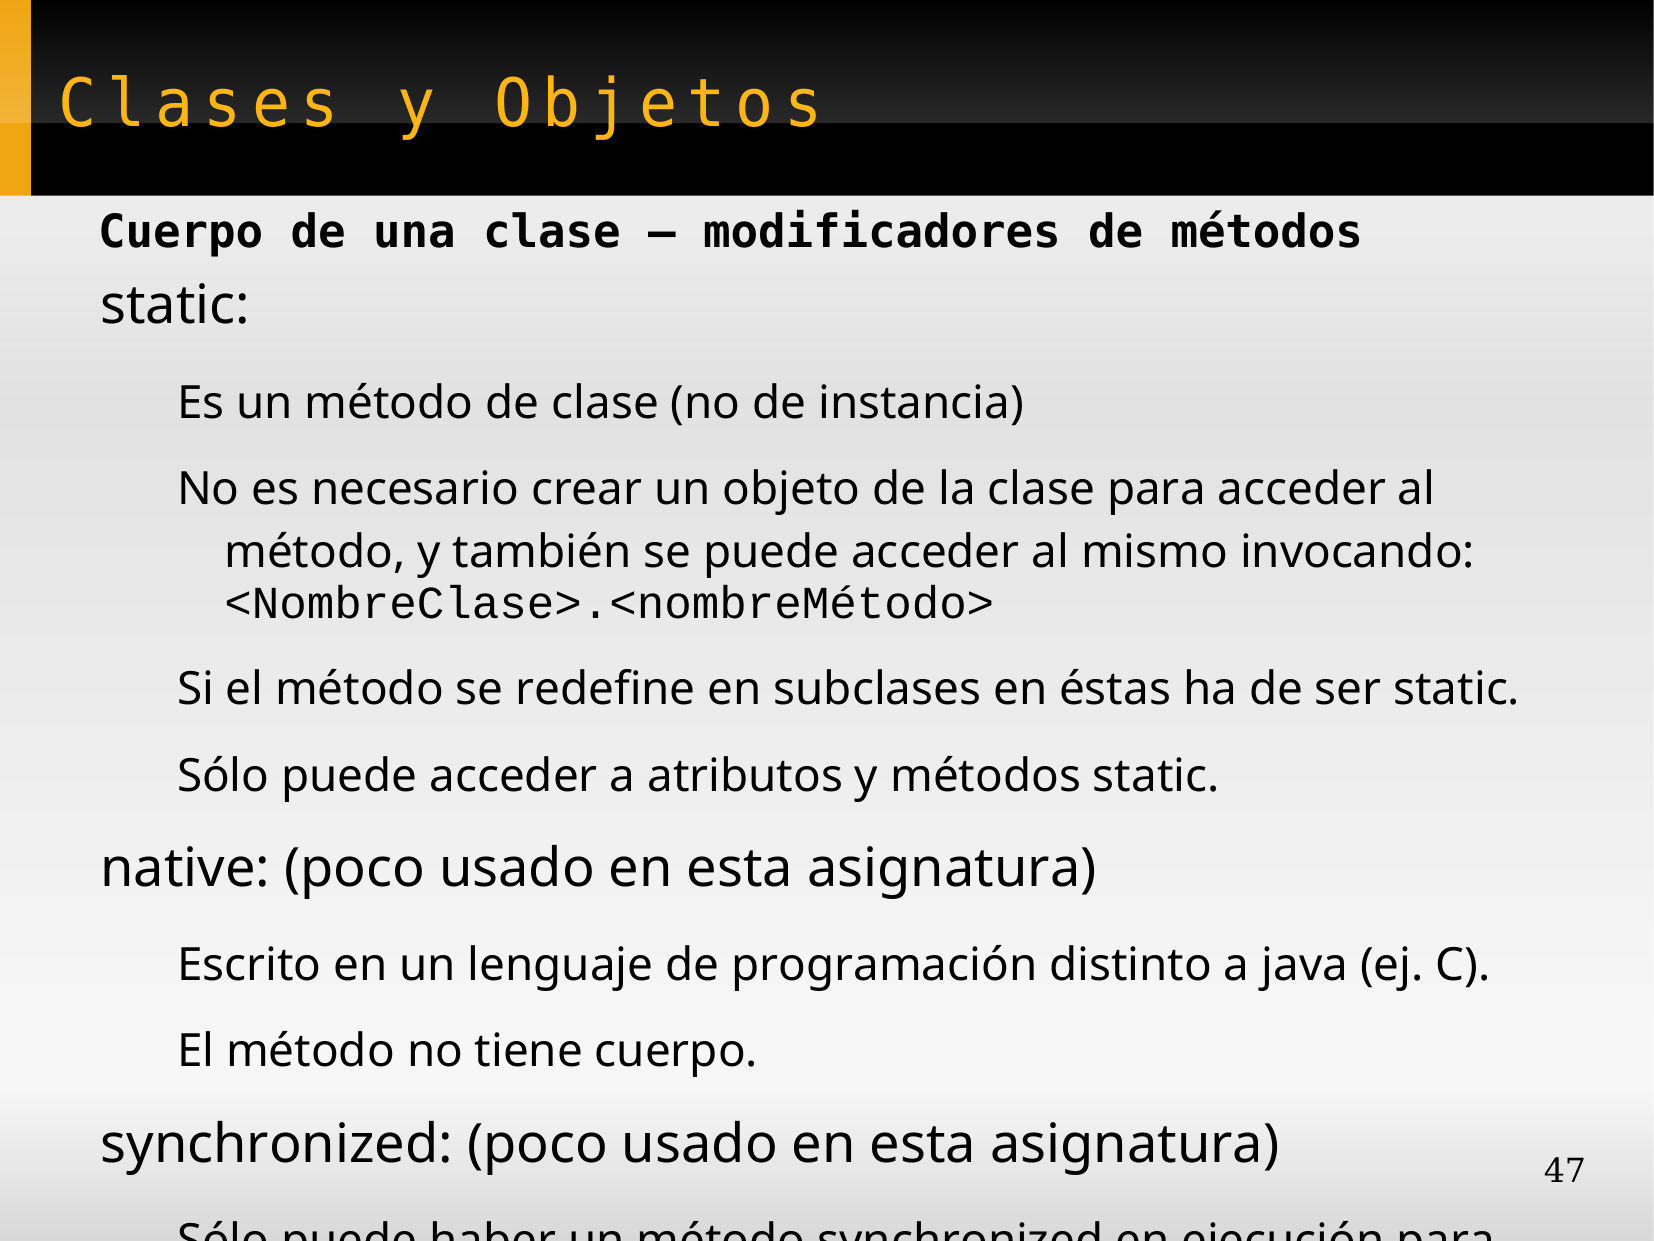

# Clases y Objetos
Cuerpo de una clase – modificadores de métodos
static:
Es un método de clase (no de instancia)
No es necesario crear un objeto de la clase para acceder al método, y también se puede acceder al mismo invocando: <NombreClase>.<nombreMétodo>
Si el método se redefine en subclases en éstas ha de ser static.
Sólo puede acceder a atributos y métodos static.
native: (poco usado en esta asignatura)
Escrito en un lenguaje de programación distinto a java (ej. C).
El método no tiene cuerpo.
synchronized: (poco usado en esta asignatura)
Sólo puede haber un método synchronized en ejecución para
cada clase. Tiene una función de bloqueo. Ej. de uso: en threads.
47